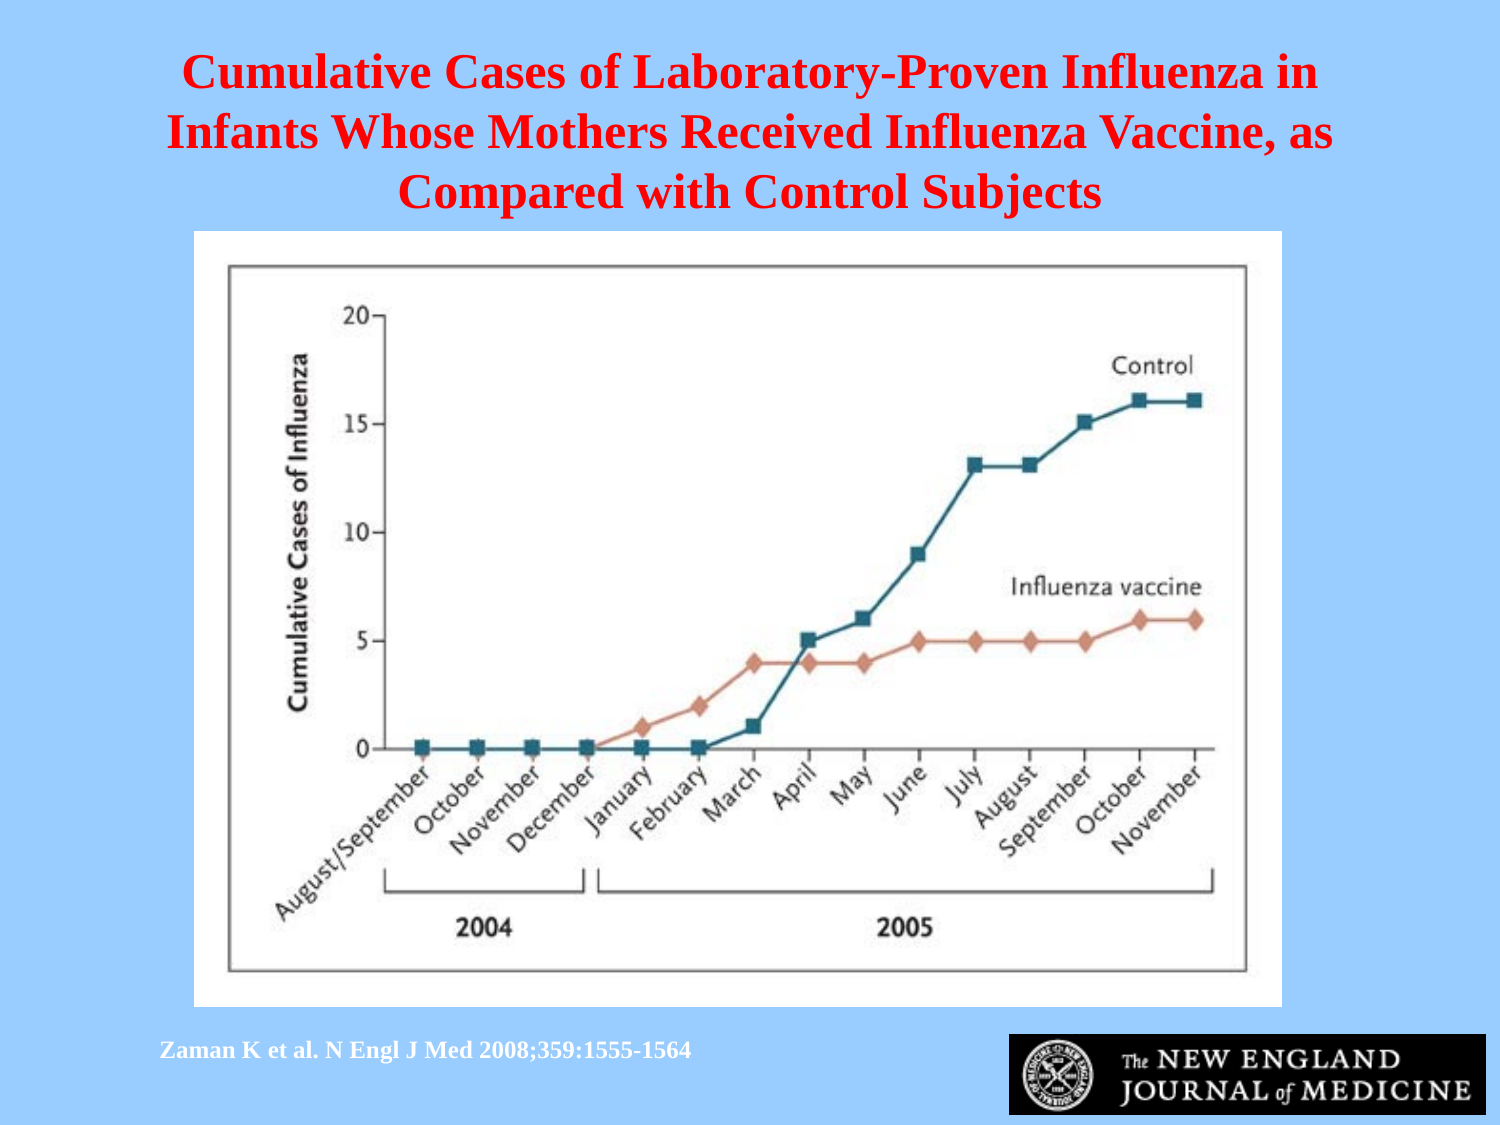

# Cumulative Cases of Laboratory-Proven Influenza in Infants Whose Mothers Received Influenza Vaccine, as Compared with Control Subjects
Zaman K et al. N Engl J Med 2008;359:1555-1564